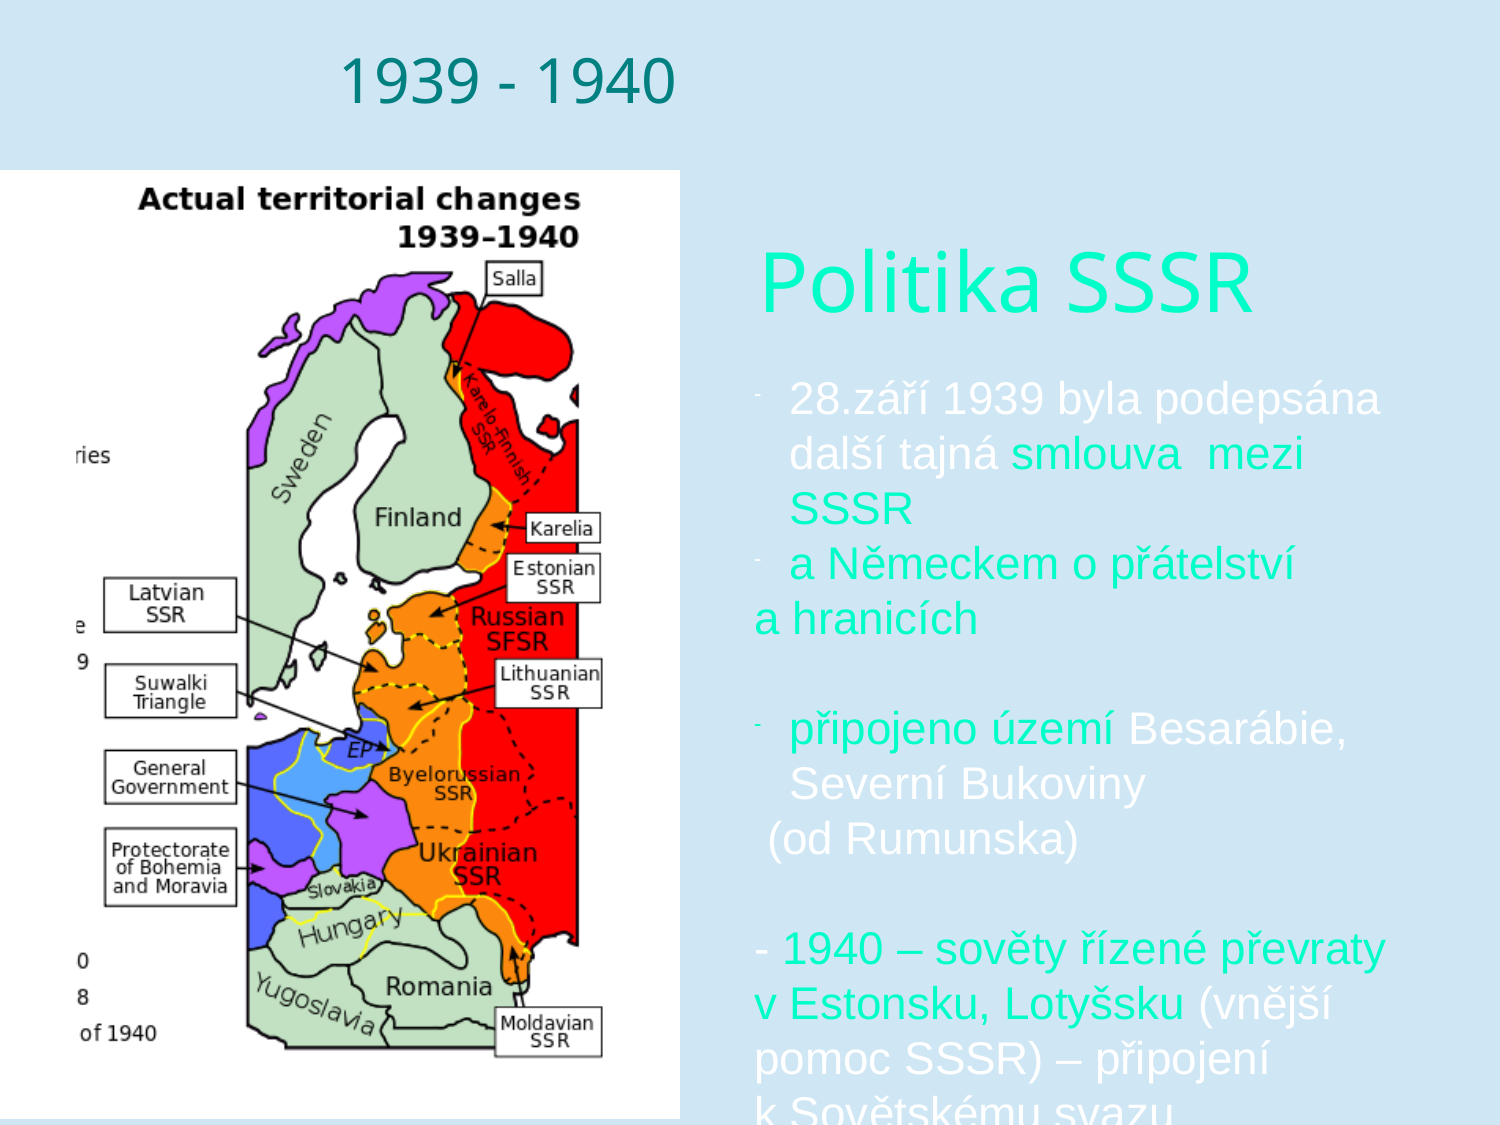

1939 - 1940
Politika SSSR
28.září 1939 byla podepsána další tajná smlouva mezi SSSR
a Německem o přátelství
a hranicích
připojeno území Besarábie, Severní Bukoviny
 (od Rumunska)
- 1940 – sověty řízené převraty
v Estonsku, Lotyšsku (vnější pomoc SSSR) – připojení
k Sovětskému svazu